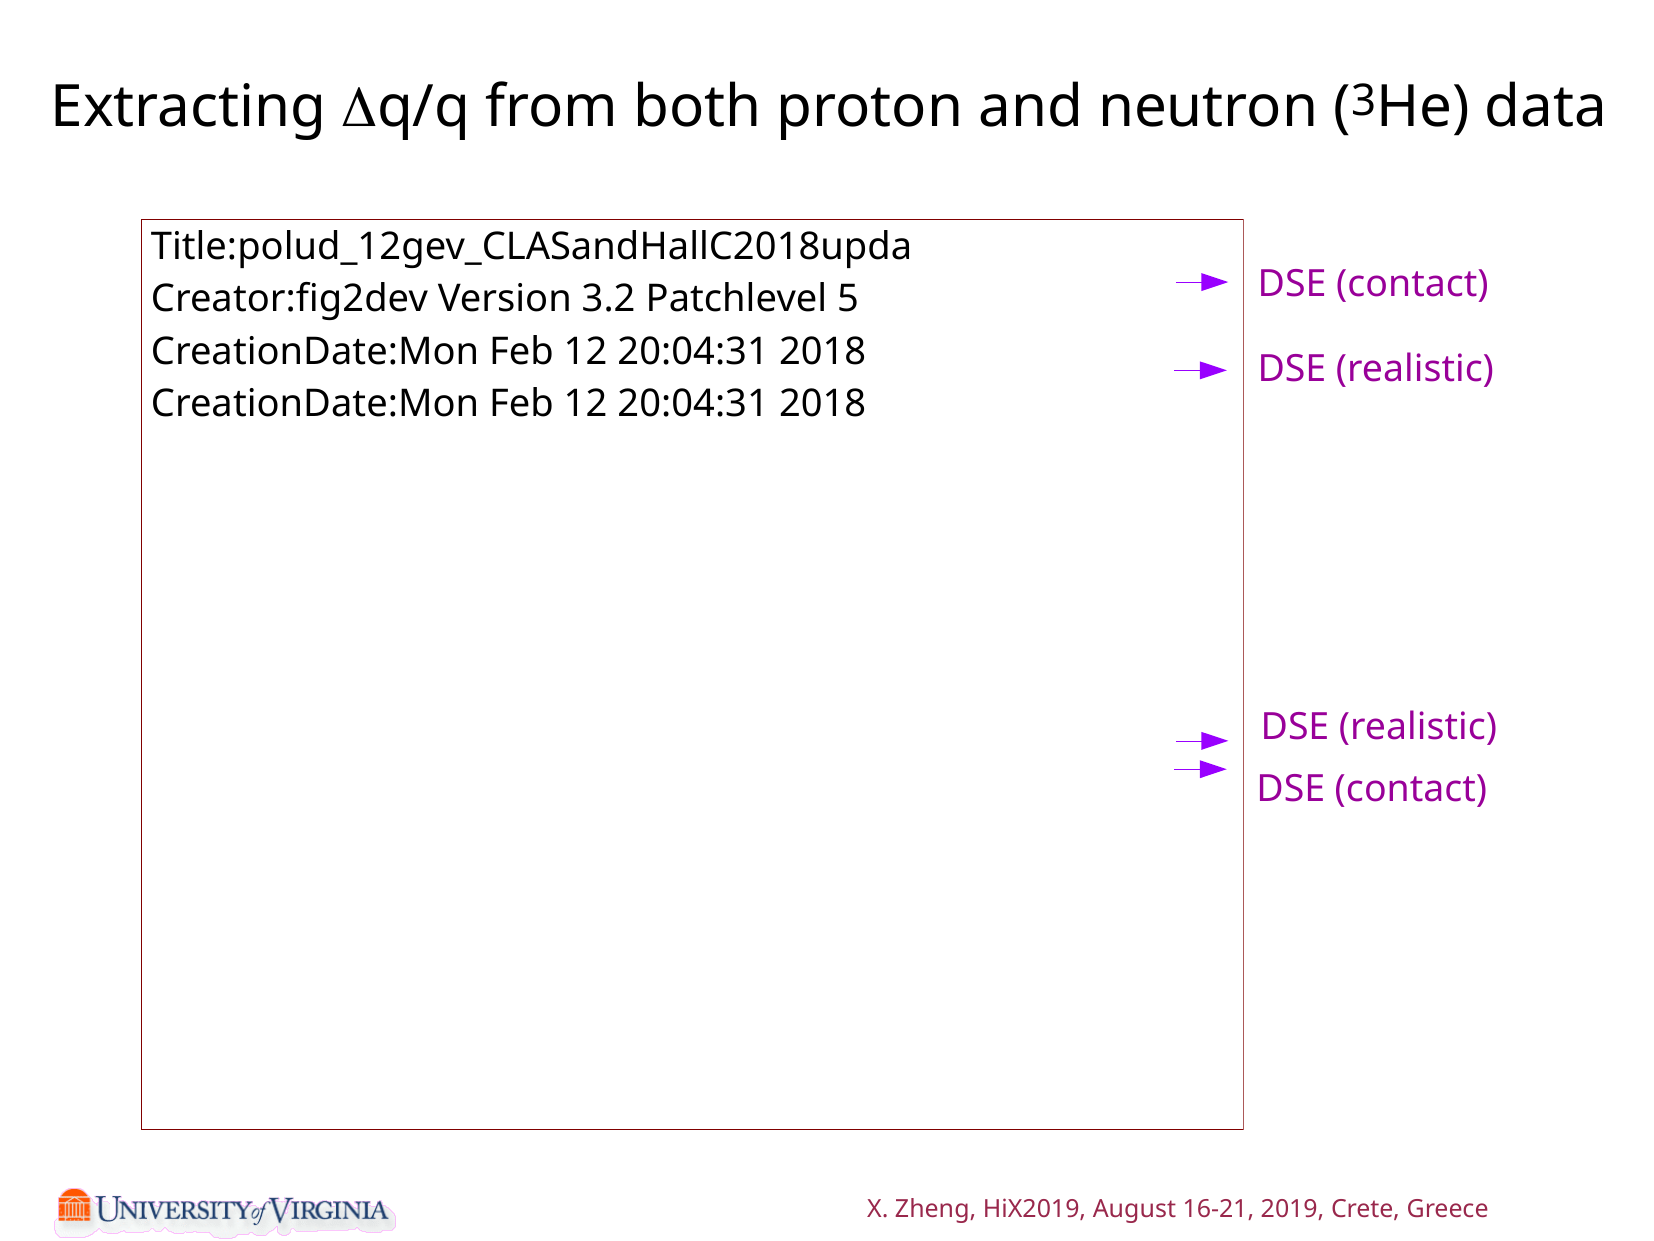

# Extracting Dq/q from both proton and neutron (3He) data
DSE (contact)
DSE (realistic)
DSE (realistic)
DSE (contact)